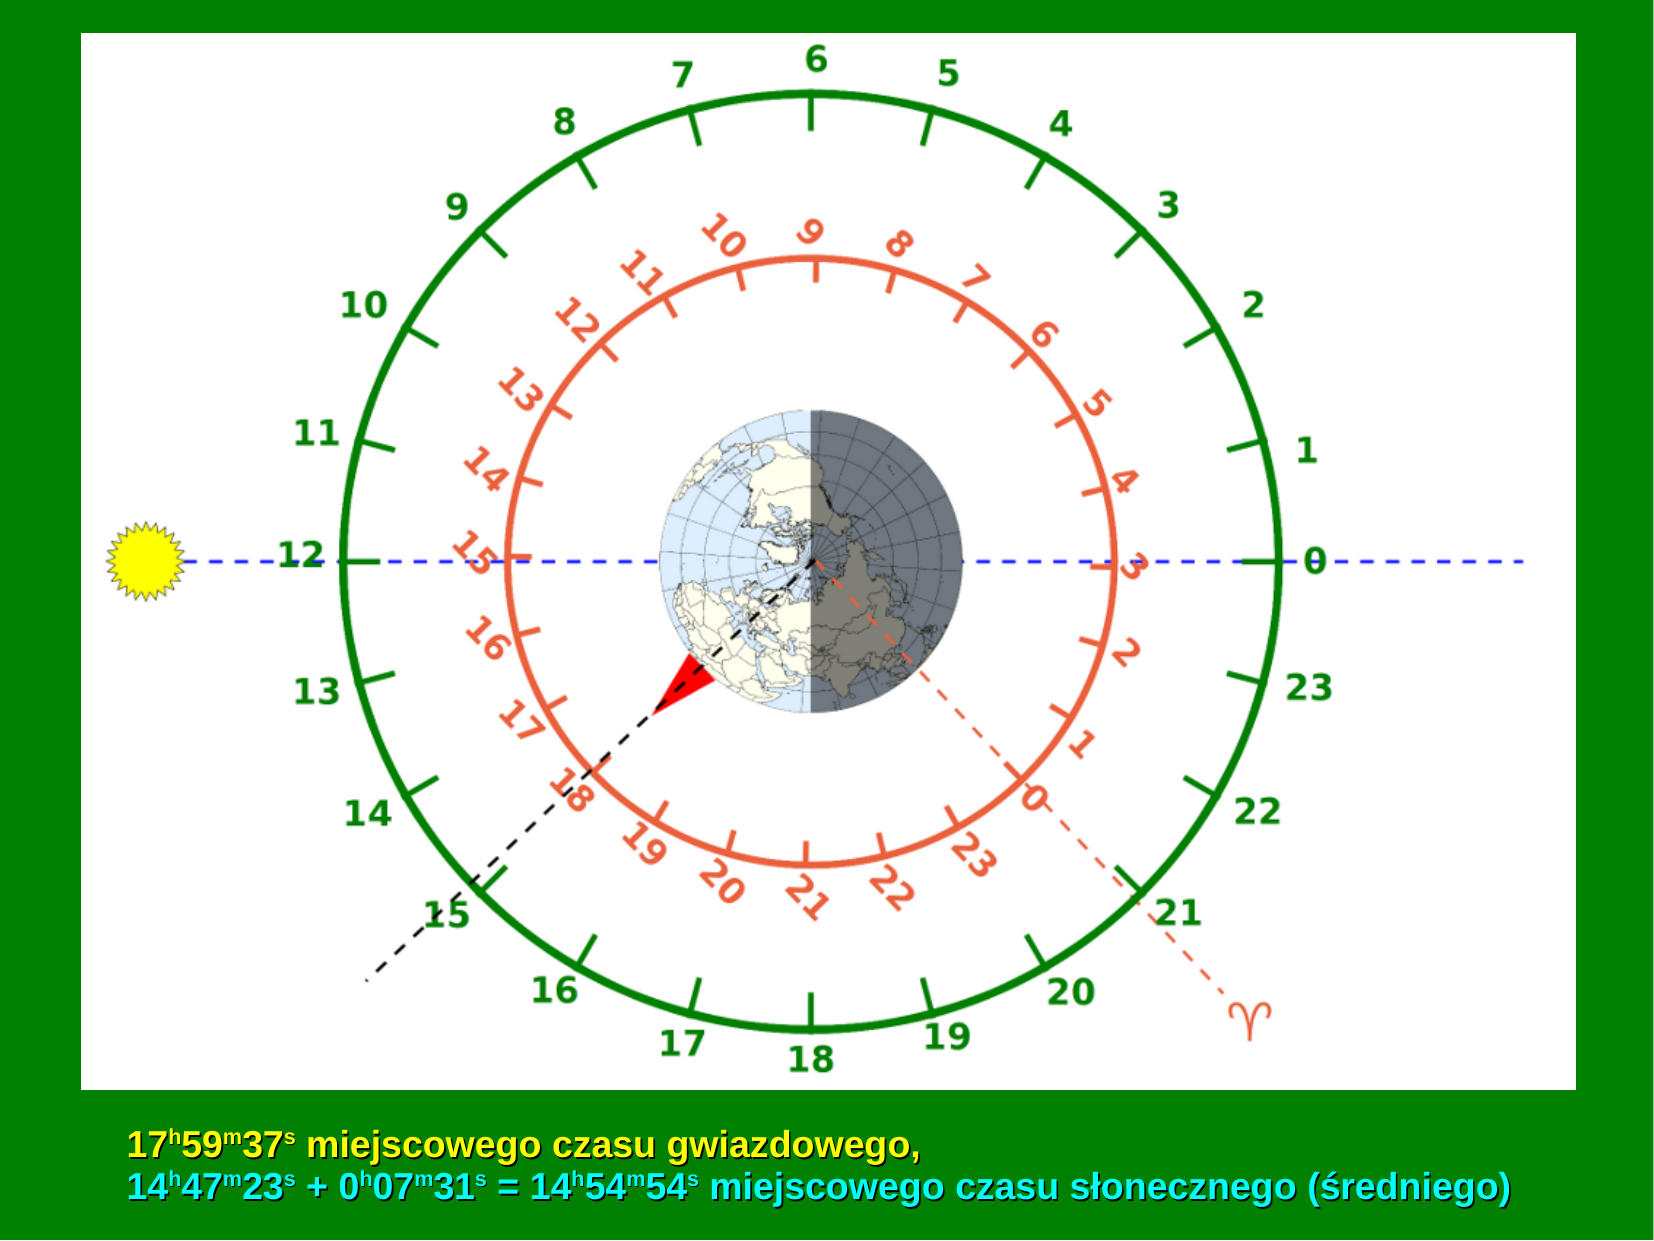

17h59m37s miejscowego czasu gwiazdowego,
14h47m23s + 0h07m31s = 14h54m54s miejscowego czasu słonecznego (średniego)